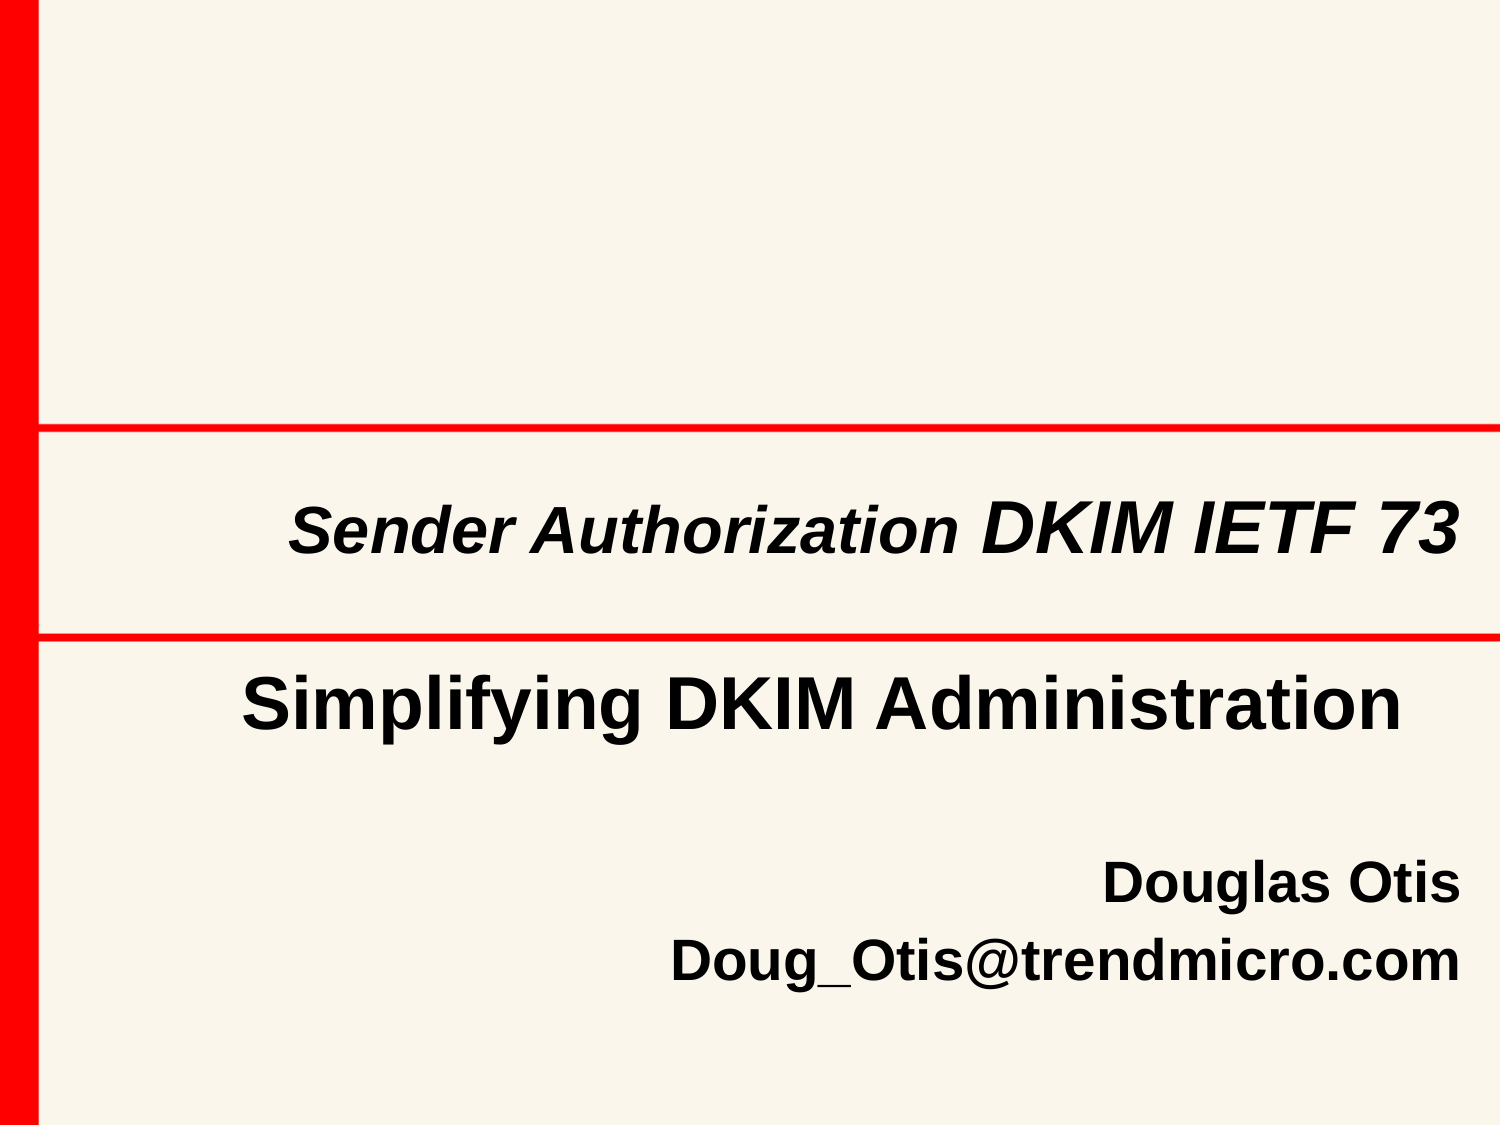

# Sender Authorization DKIM IETF 73
Simplifying DKIM Administration
Douglas Otis
Doug_Otis@trendmicro.com